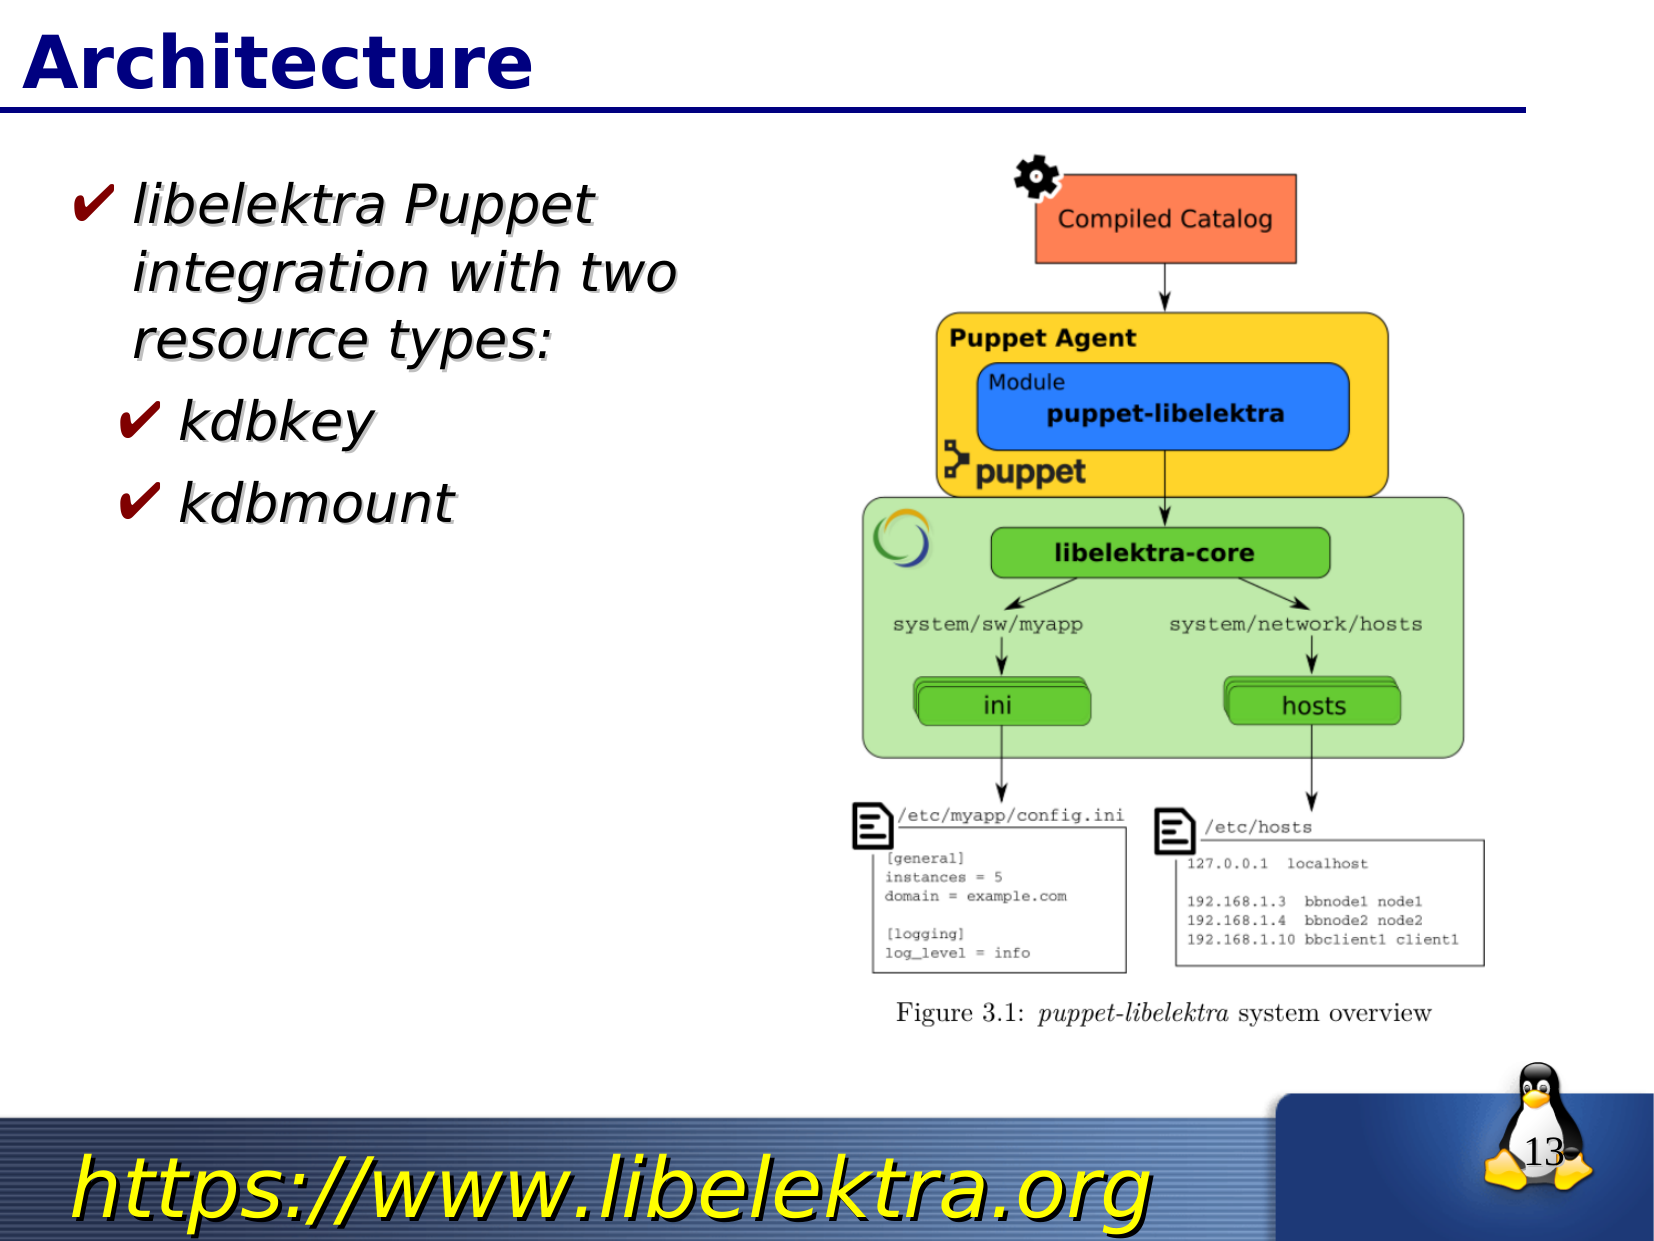

Architecture
# libelektra Puppet integration with two resource types:
kdbkey
kdbmount